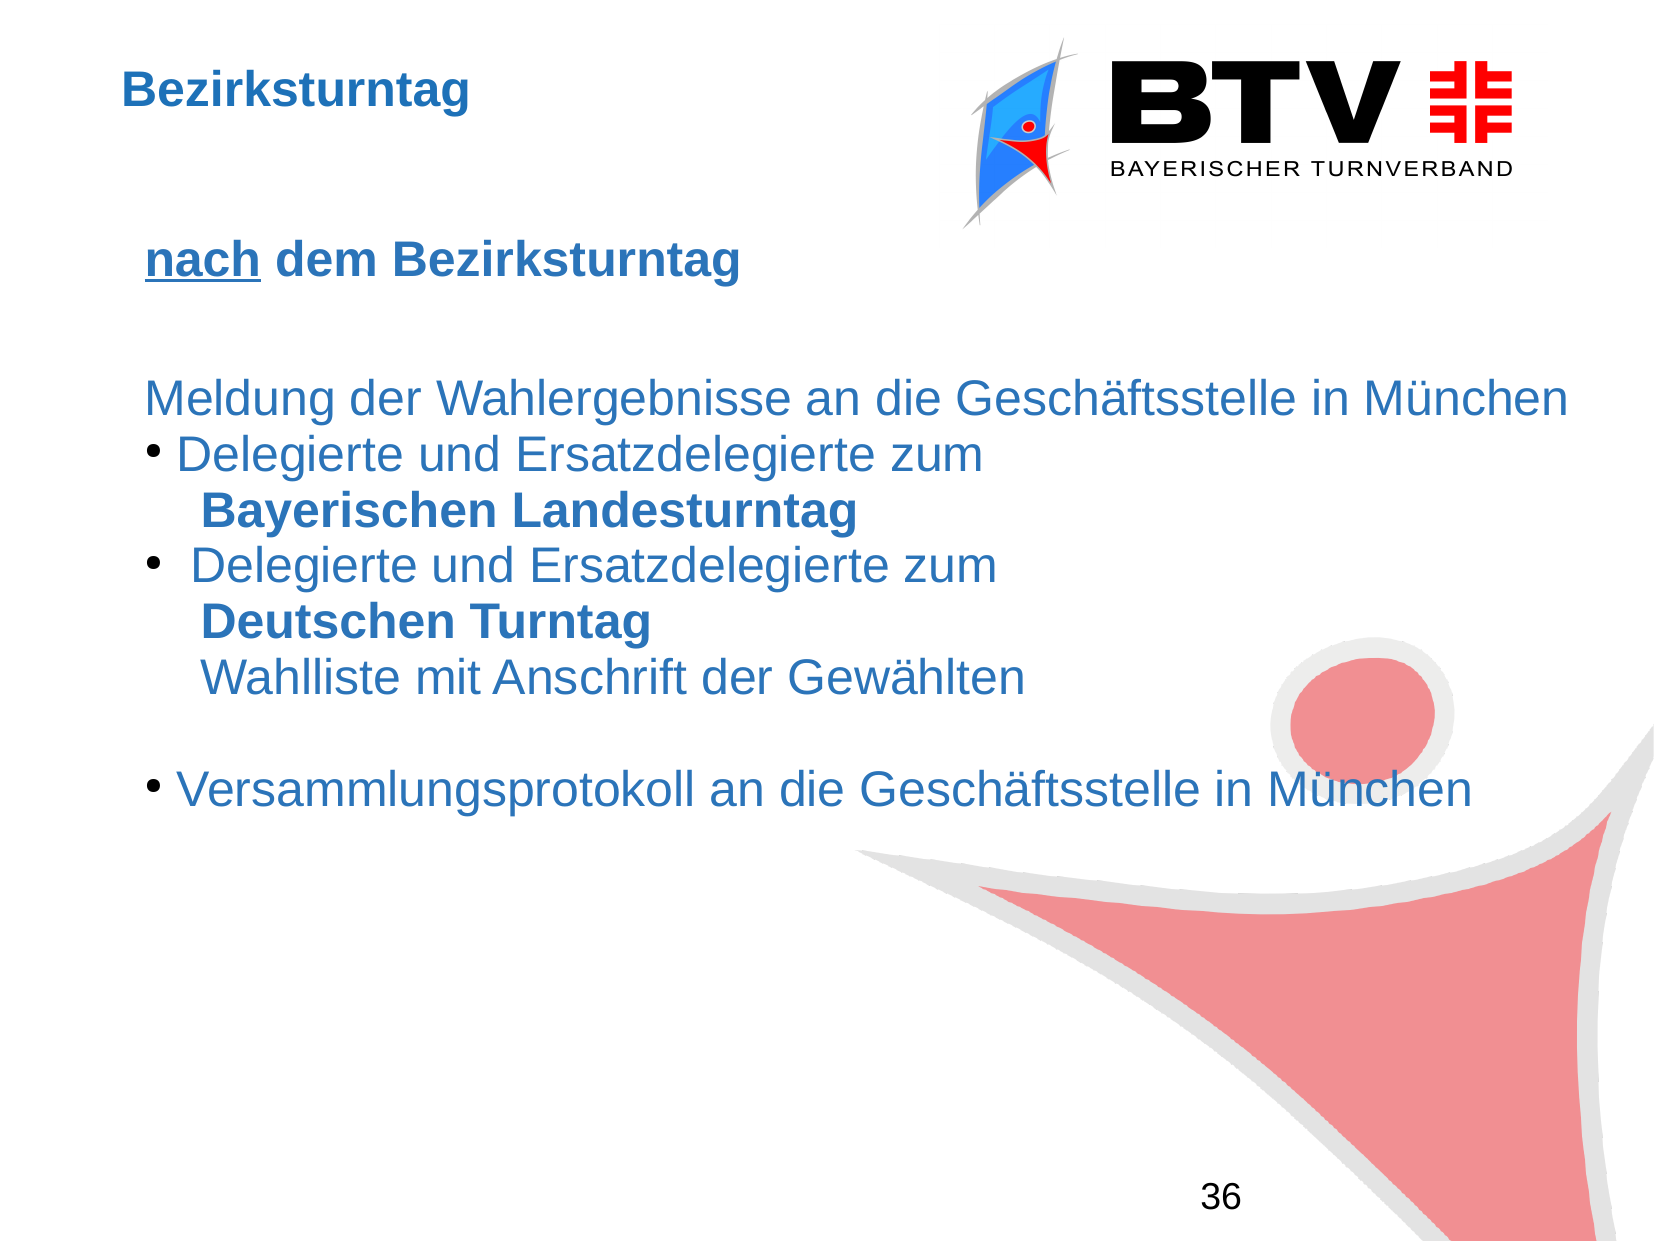

# Bezirksturntag
nach dem Bezirksturntag
Meldung der Wahlergebnisse an die Geschäftsstelle in München
 Delegierte und Ersatzdelegierte zum
 Bayerischen Landesturntag
 Delegierte und Ersatzdelegierte zum
 Deutschen Turntag
 Wahlliste mit Anschrift der Gewählten
 Versammlungsprotokoll an die Geschäftsstelle in München